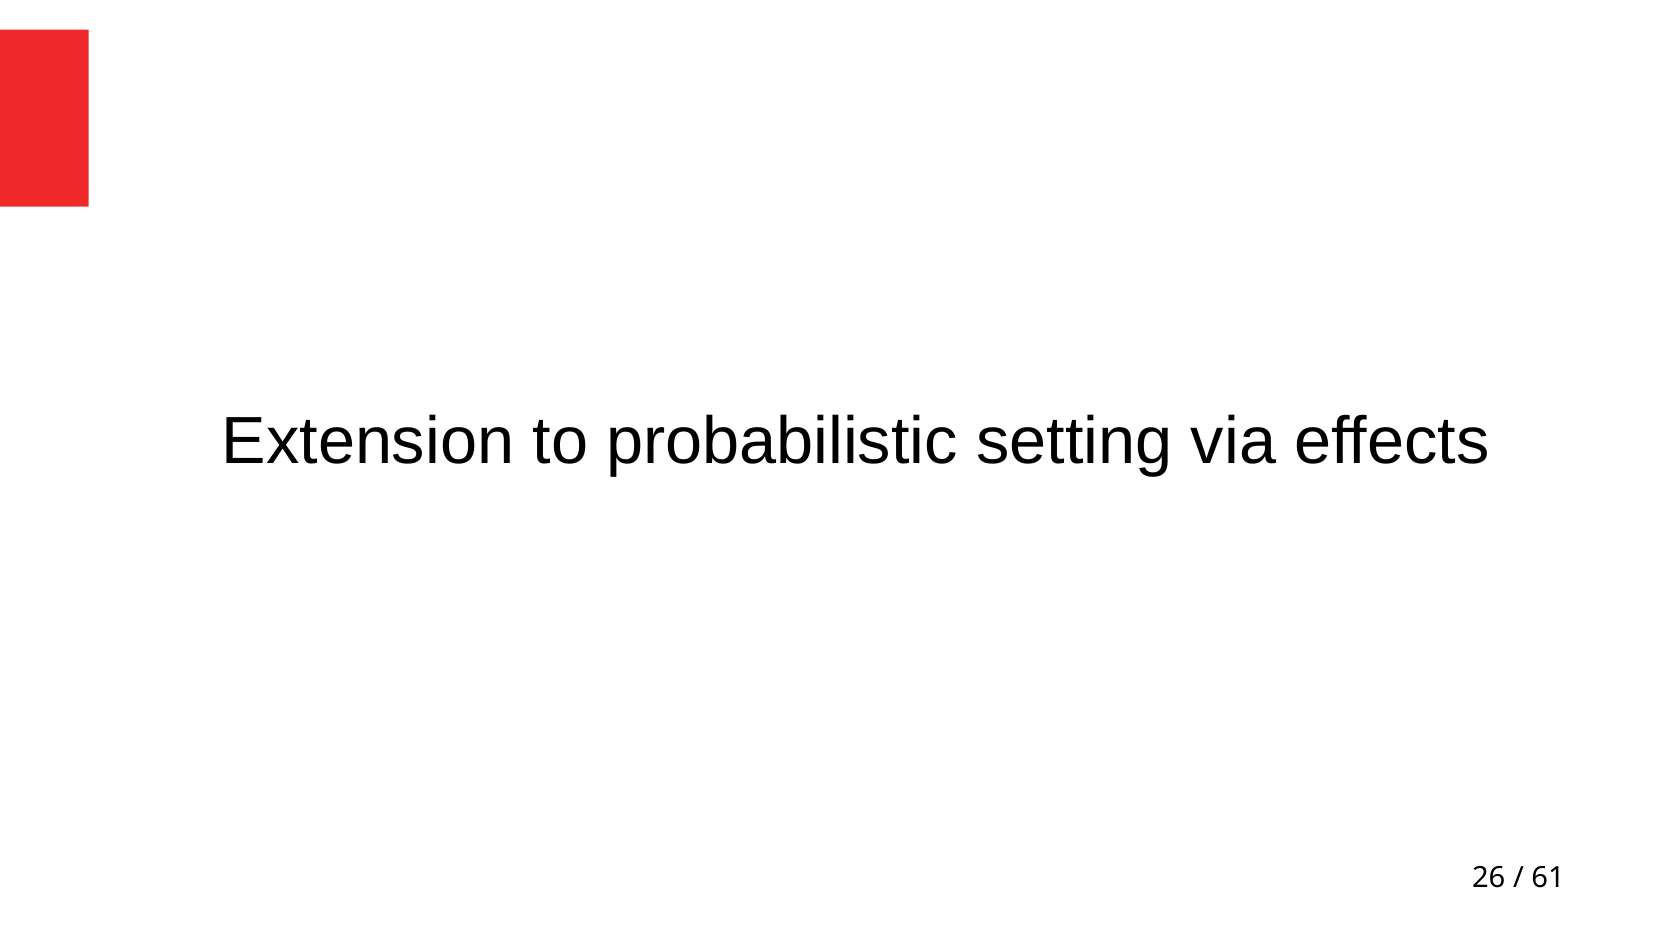

# Extension to probabilistic setting via effects
26